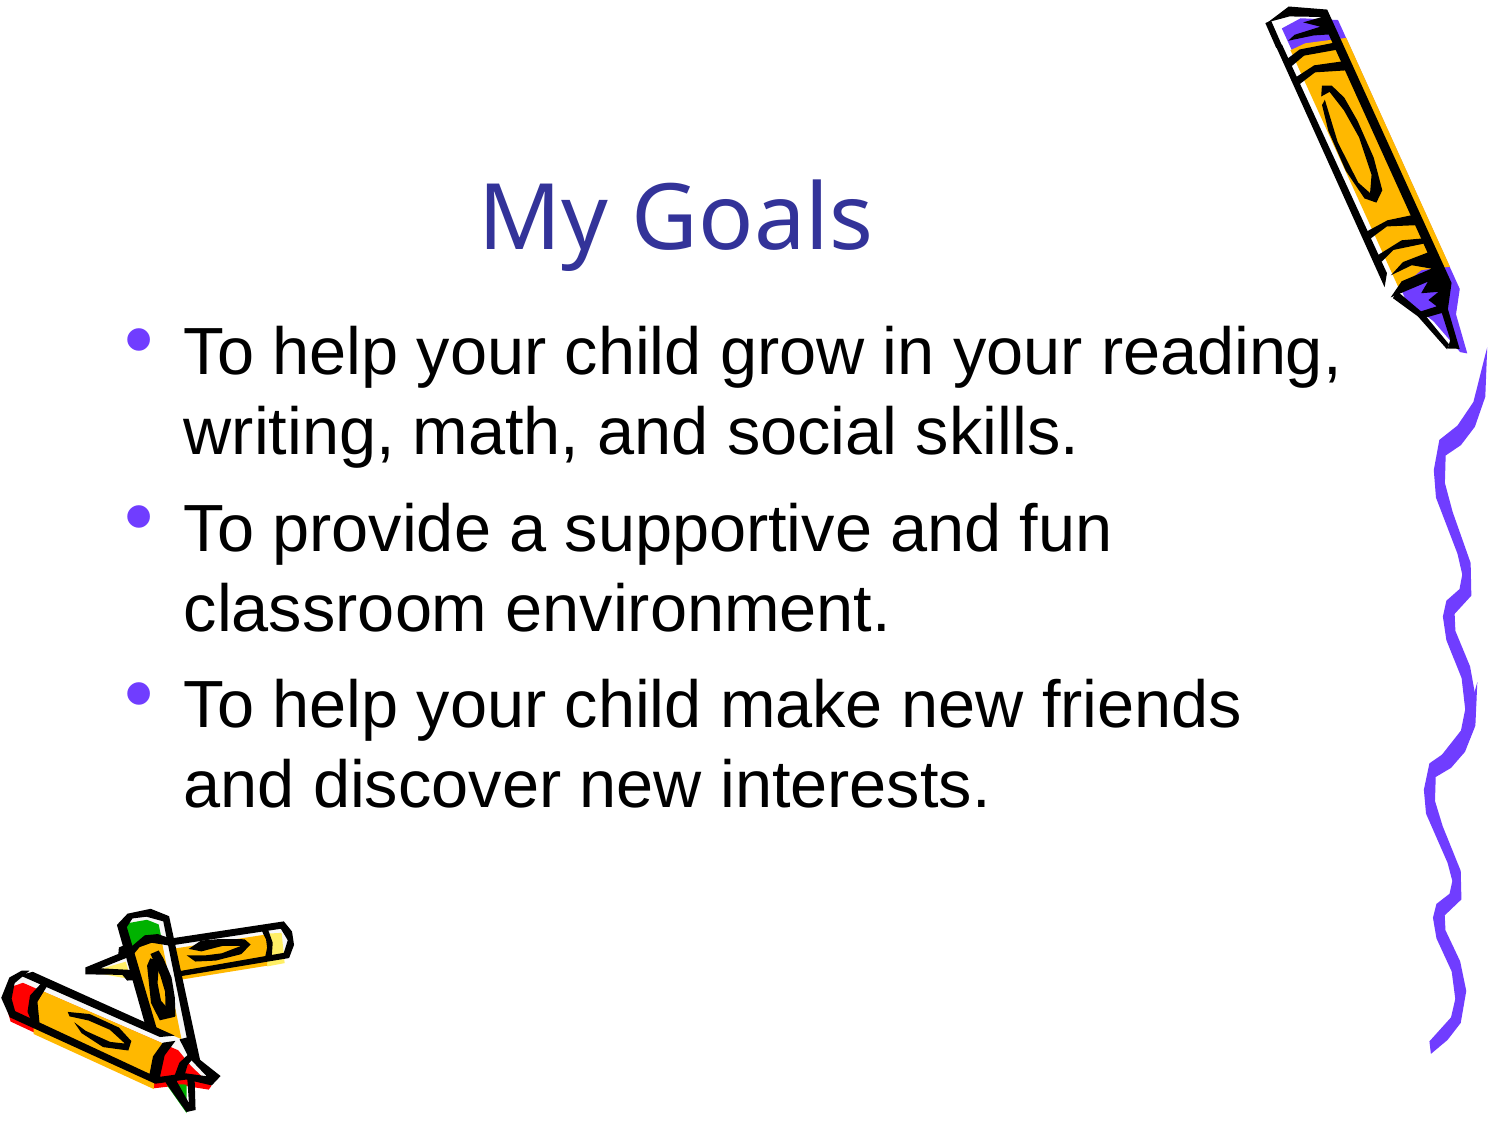

# My Goals
To help your child grow in your reading, writing, math, and social skills.
To provide a supportive and fun classroom environment.
To help your child make new friends and discover new interests.